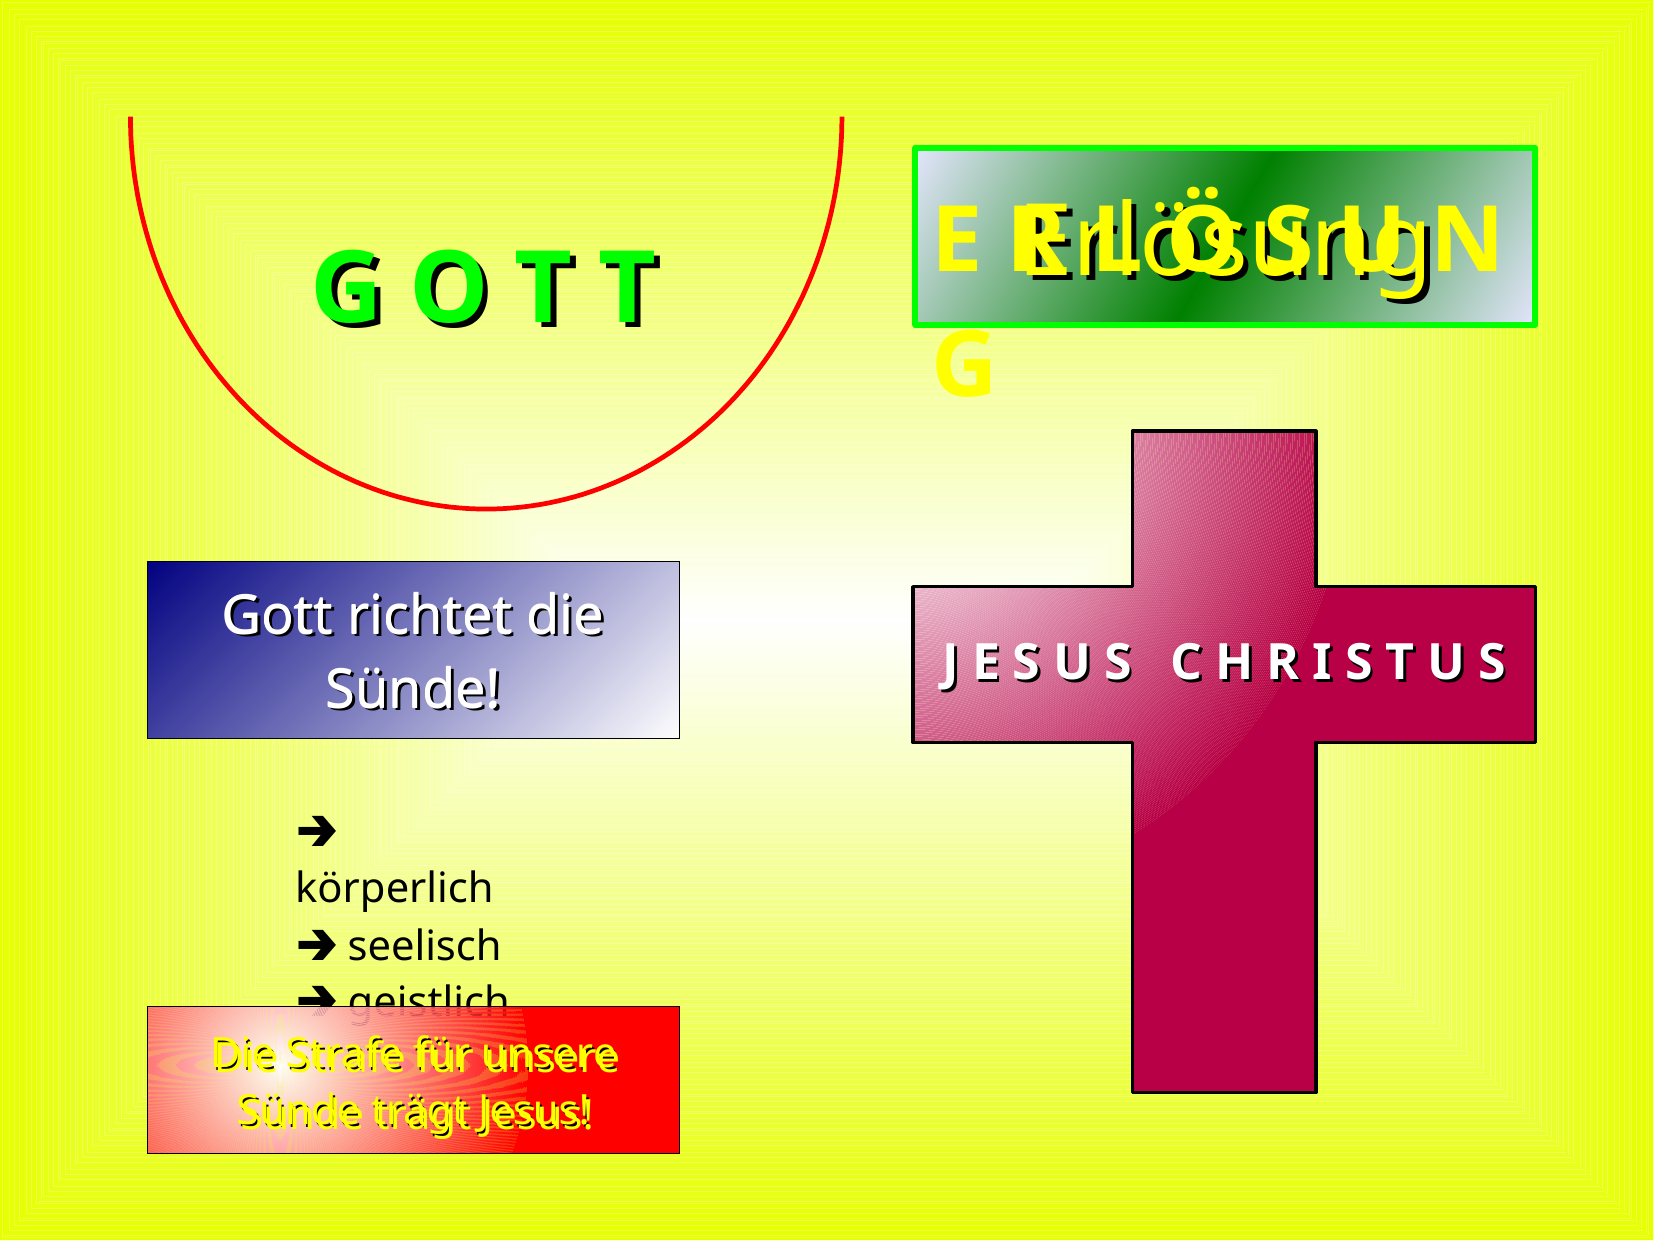

Erlösung
E R L Ö S U N G
G O T T
J E S U S C H R I S T U S
Gott richtet die
Sünde!
Gott richtet die Sünde!
 körperlich
 seelisch
 geistlich
Die Strafe für unsere
Sünde trägt Jesus!
Die Strafe für unsere
Sünde trägt Jesus!